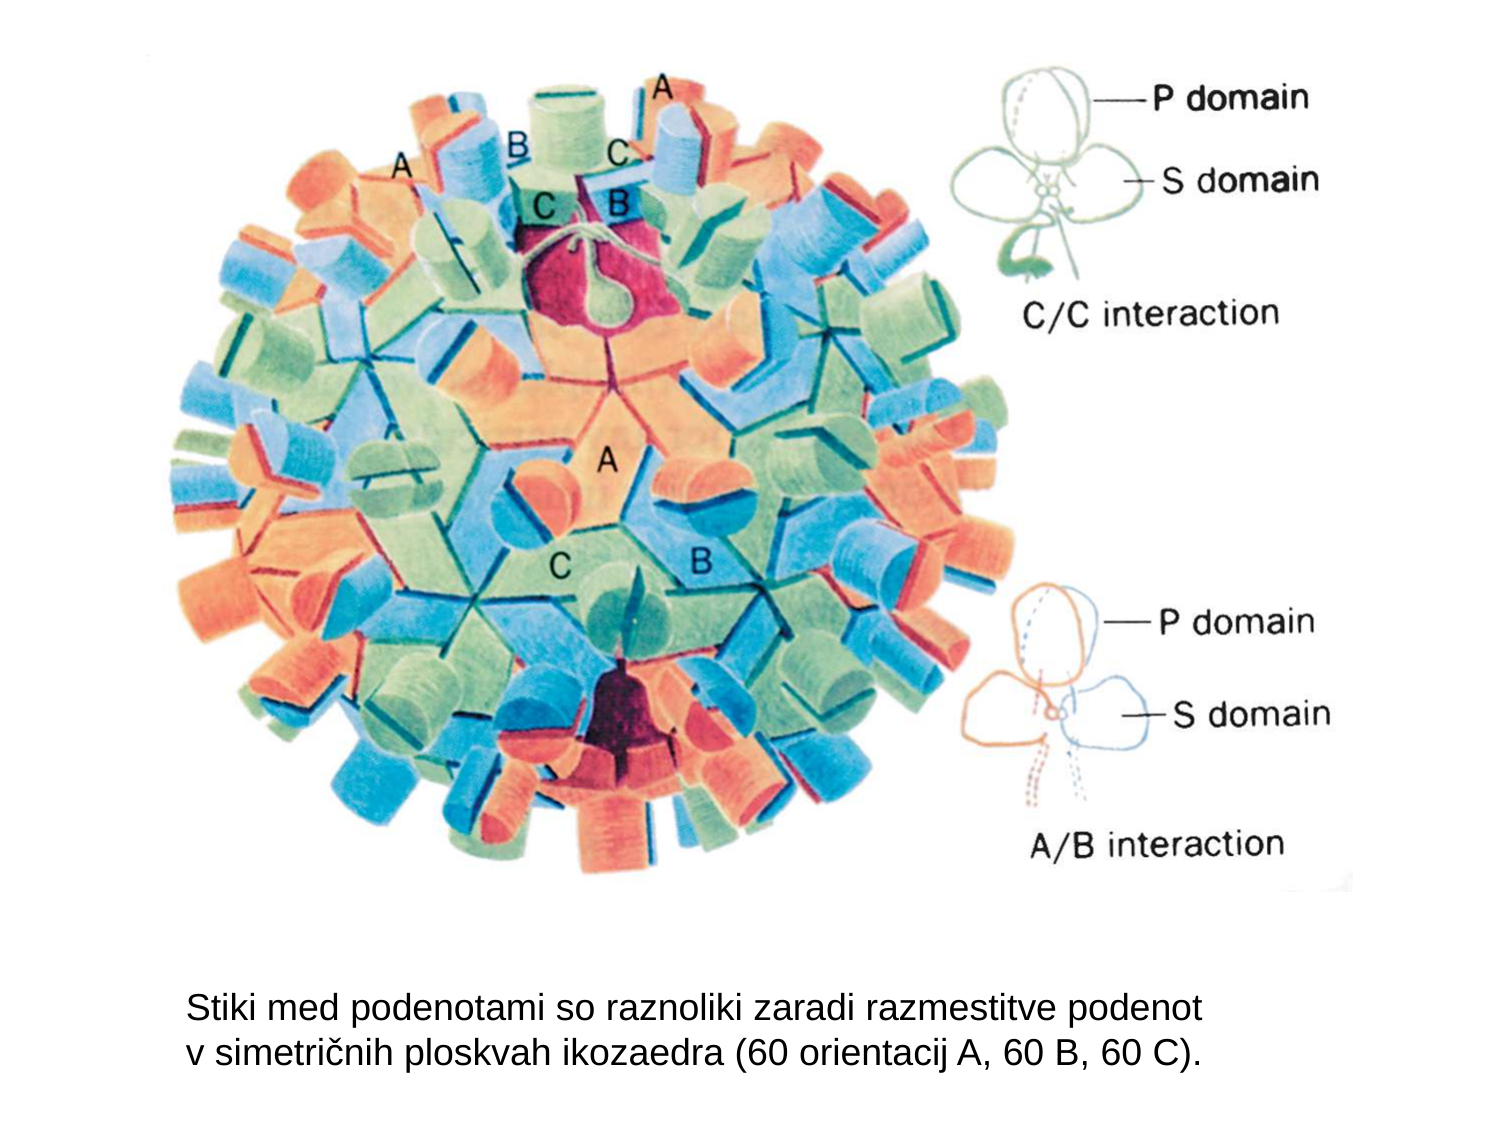

Stiki med podenotami so raznoliki zaradi razmestitve podenot v simetričnih ploskvah ikozaedra (60 orientacij A, 60 B, 60 C).